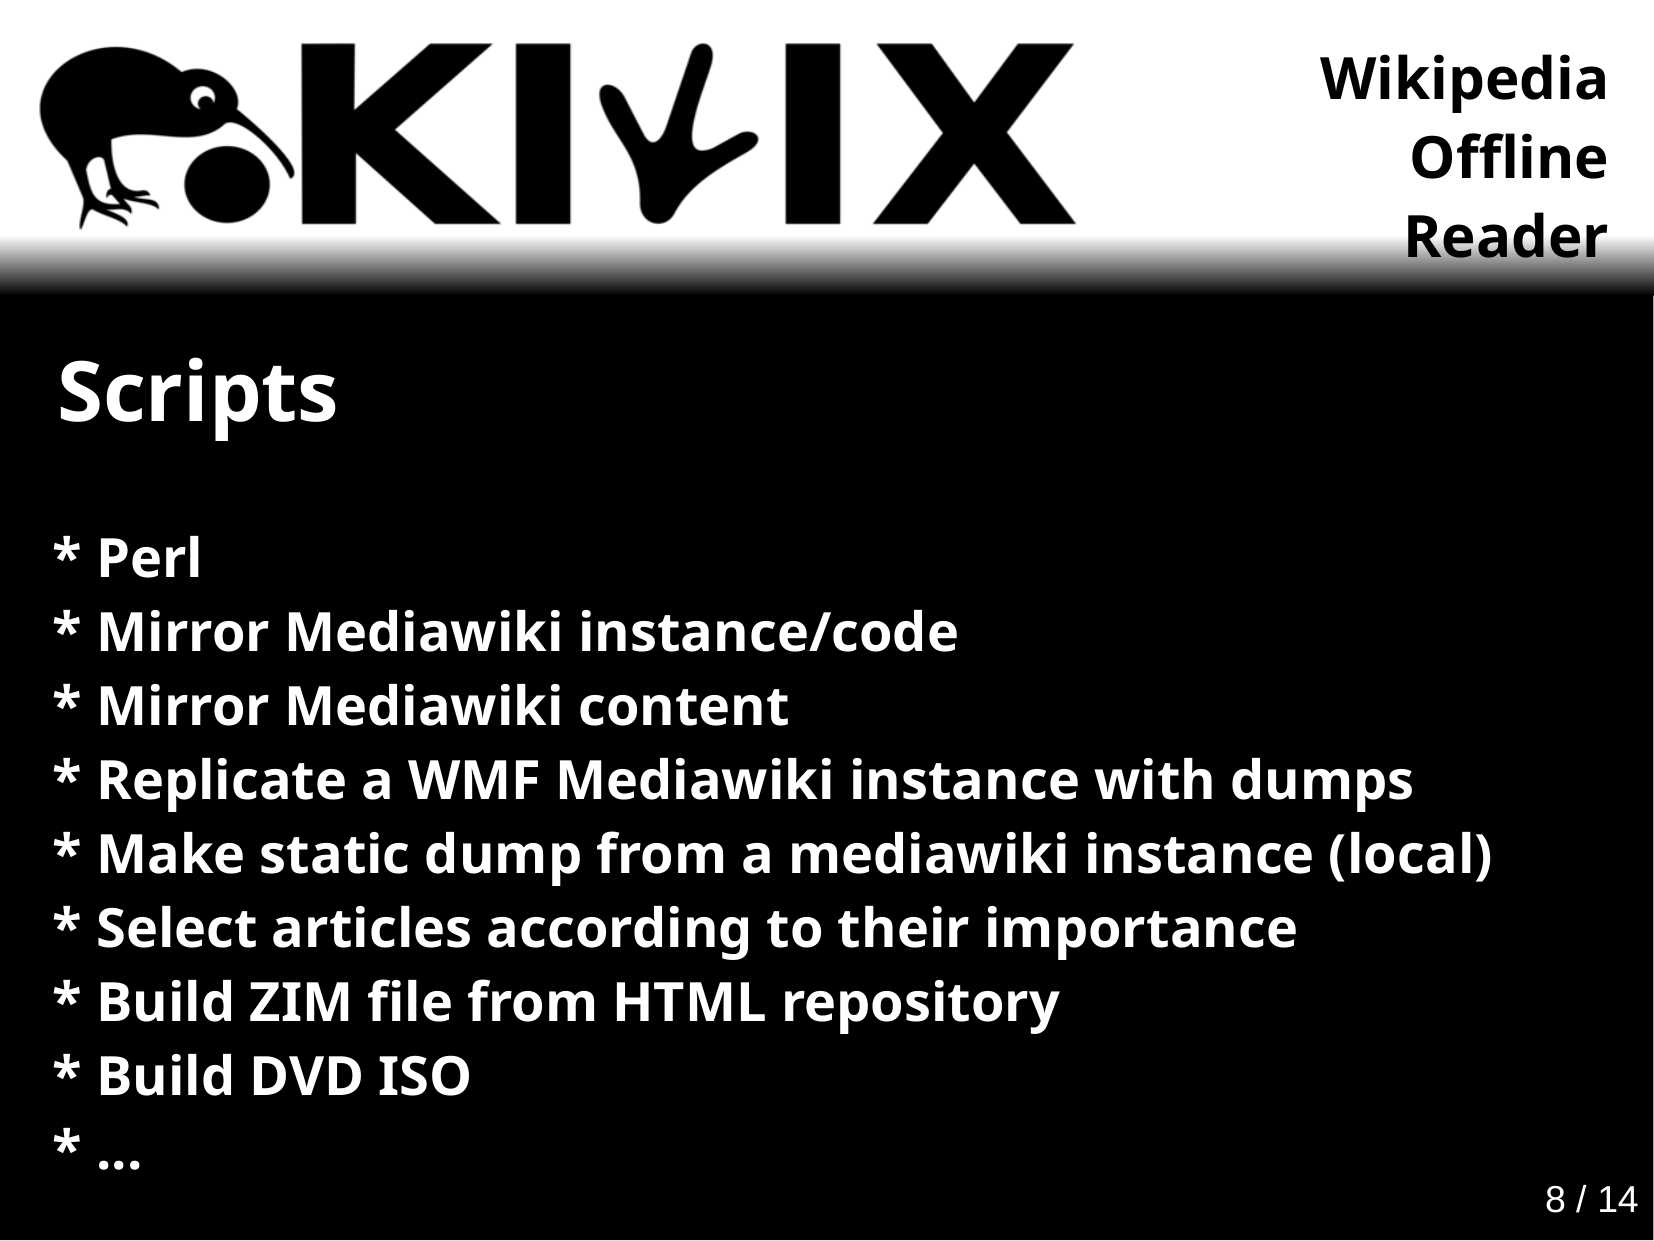

Wikipedia
Offline
Reader
Scripts
* Perl
* Mirror Mediawiki instance/code
* Mirror Mediawiki content
* Replicate a WMF Mediawiki instance with dumps
* Make static dump from a mediawiki instance (local)
* Select articles according to their importance
* Build ZIM file from HTML repository
* Build DVD ISO
* ...